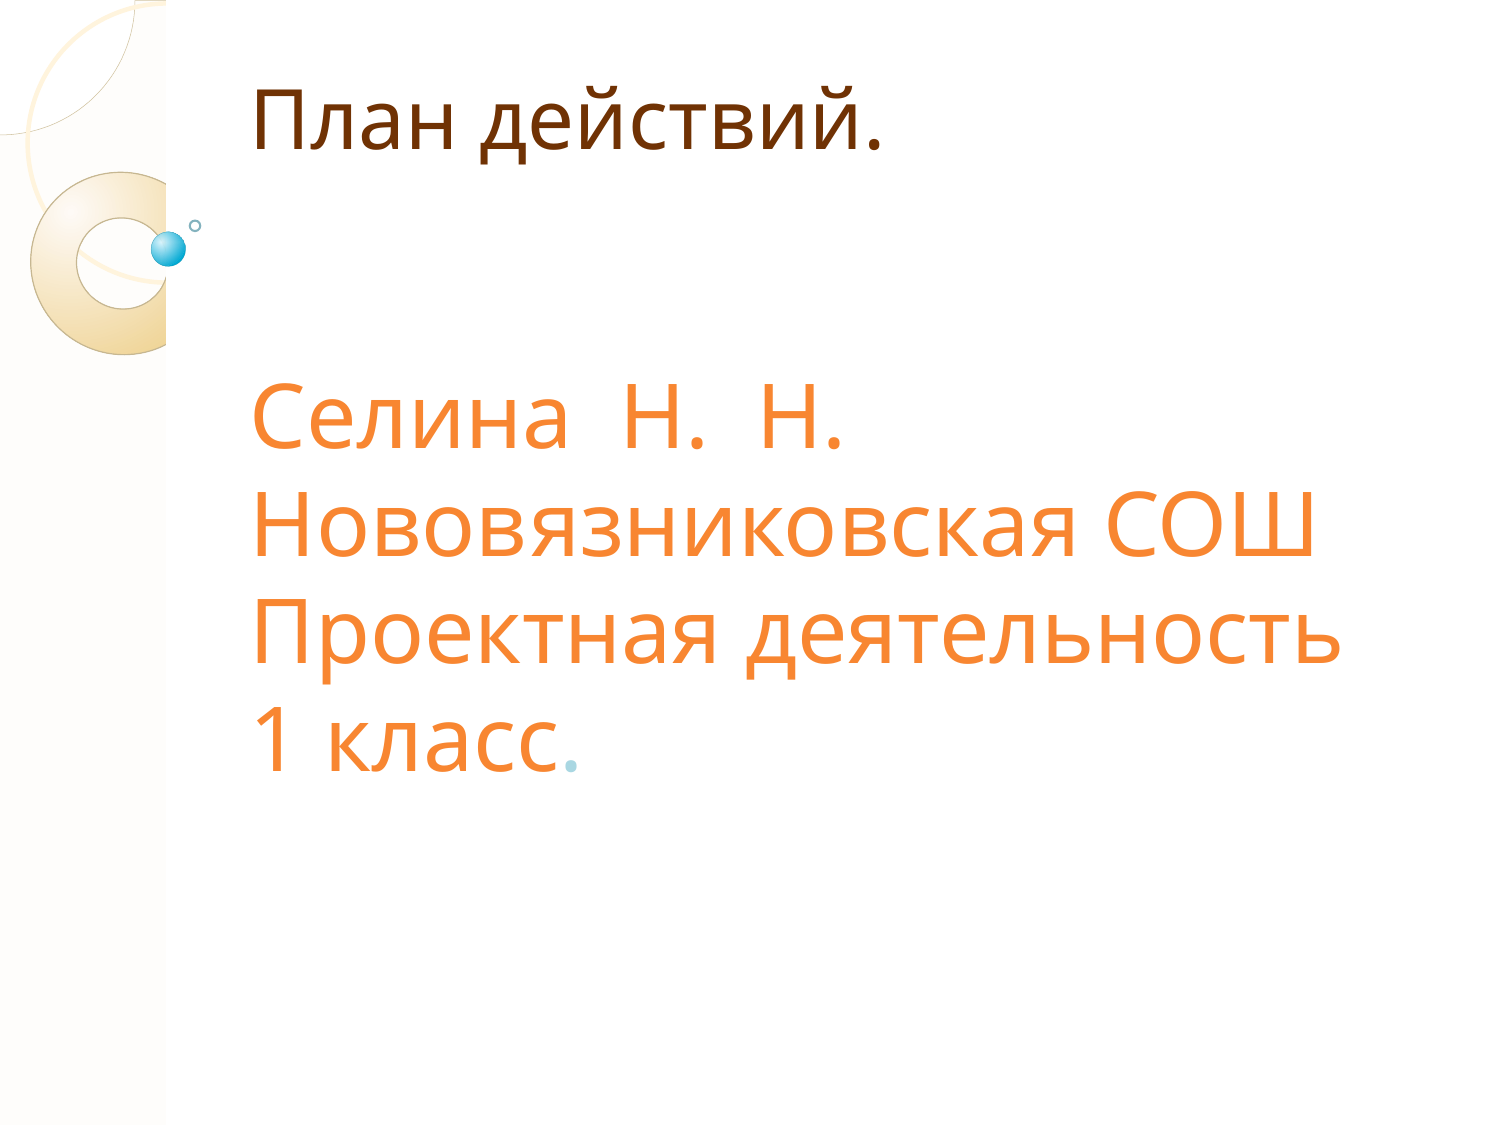

# План действий.
Селина Н. Н.
Нововязниковская СОШ
Проектная деятельность 1 класс.